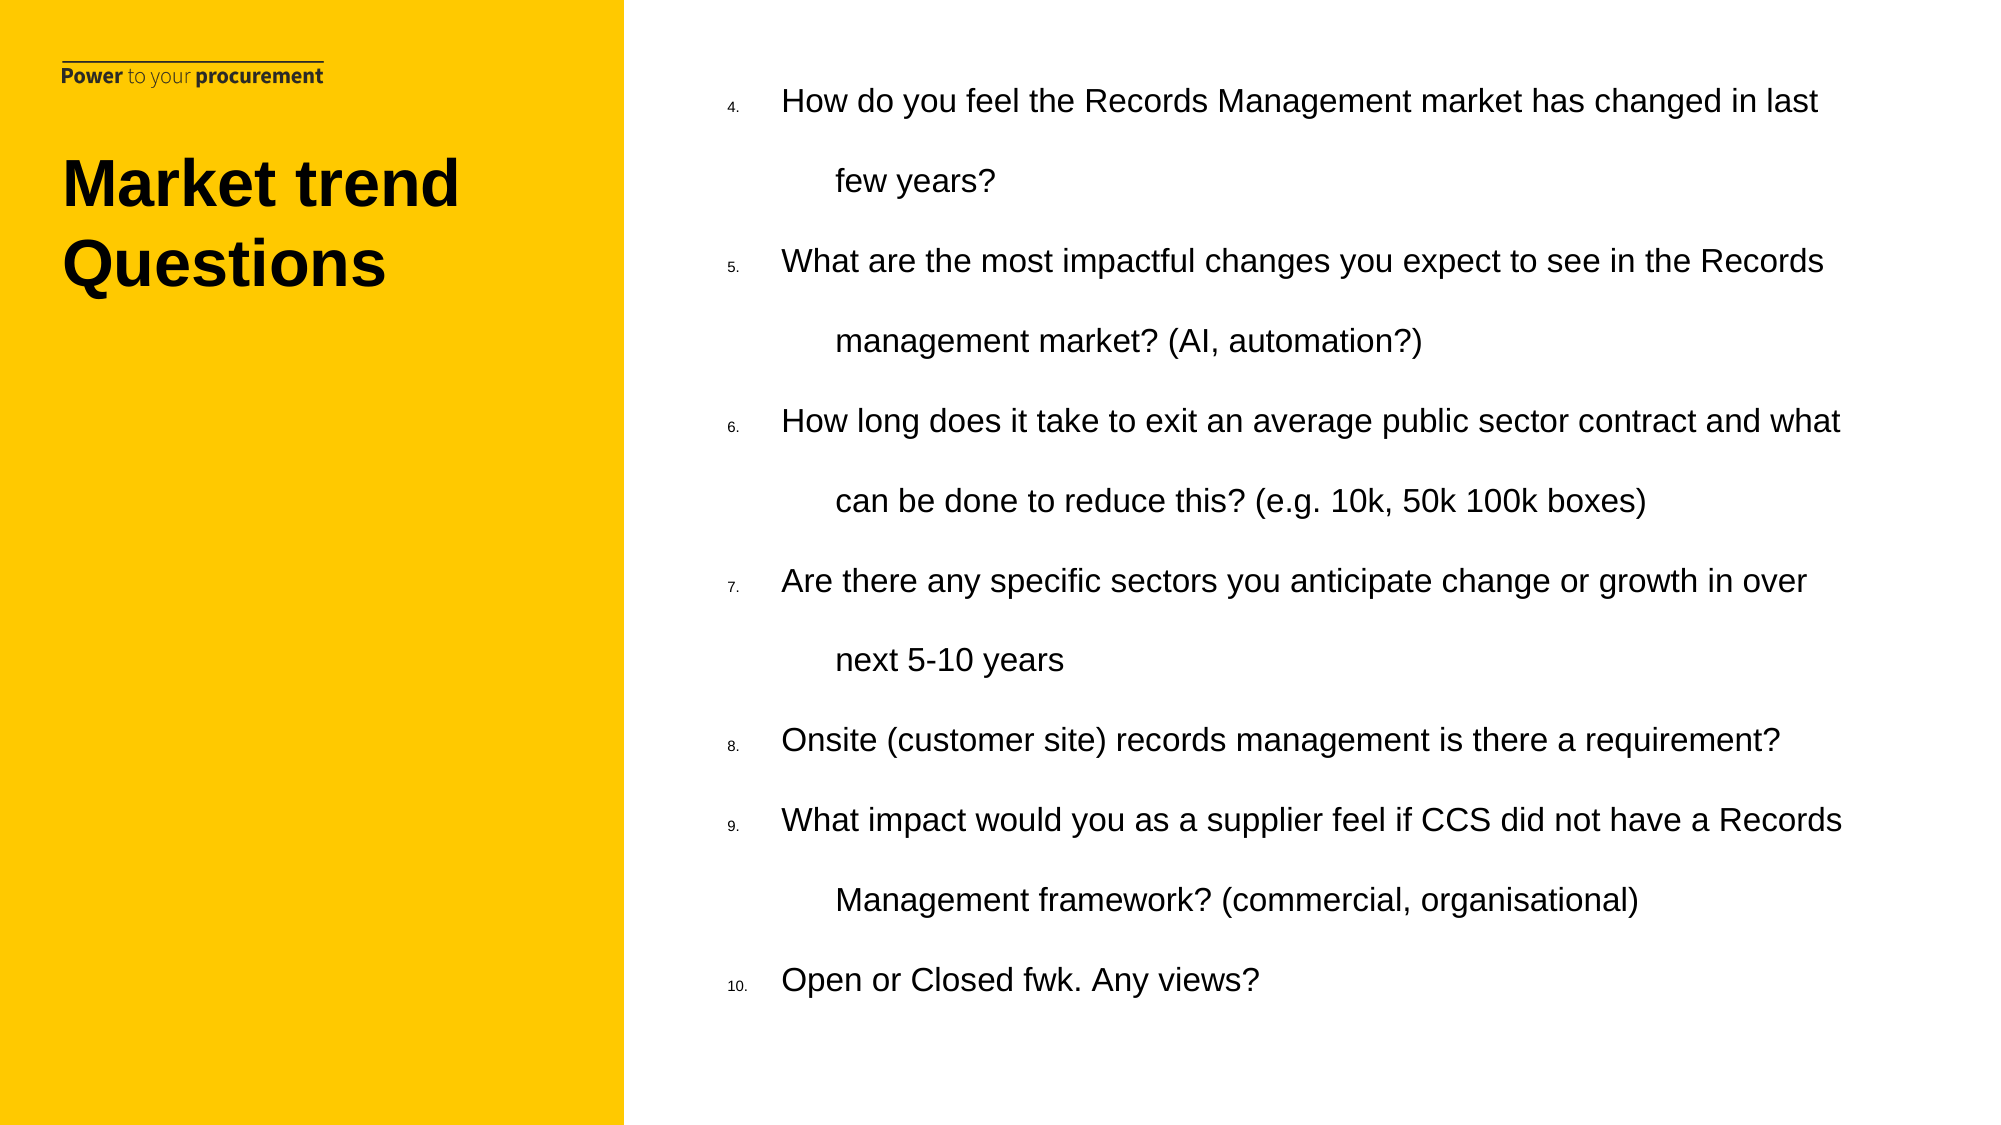

# How do you feel the Records Management market has changed in last few years?
What are the most impactful changes you expect to see in the Records management market? (AI, automation?)
How long does it take to exit an average public sector contract and what can be done to reduce this? (e.g. 10k, 50k 100k boxes)
Are there any specific sectors you anticipate change or growth in over next 5-10 years
Onsite (customer site) records management is there a requirement?
What impact would you as a supplier feel if CCS did not have a Records Management framework? (commercial, organisational)
Open or Closed fwk. Any views?
Market trend Questions